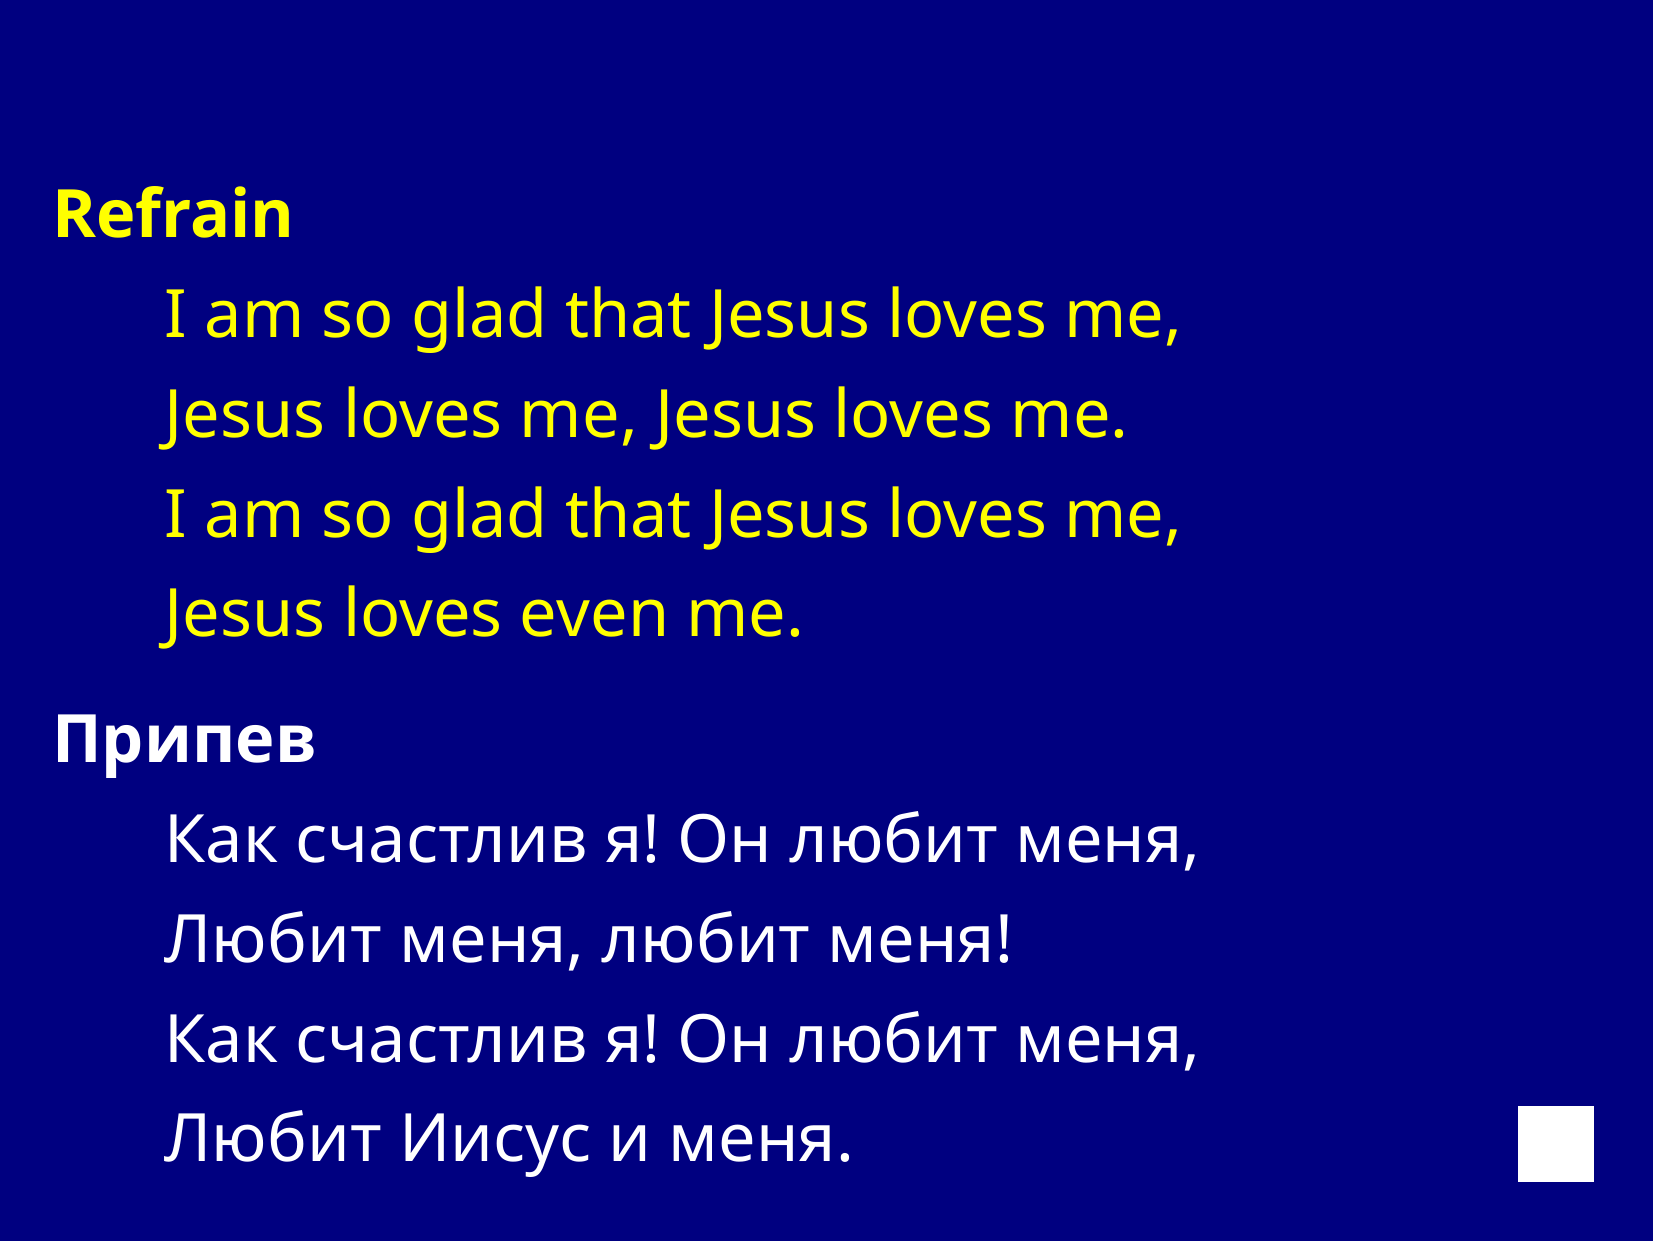

Refrain
	I am so glad that Jesus loves me,
	Jesus loves me, Jesus loves me.
	I am so glad that Jesus loves me,
	Jesus loves even me.
Припев
	Как счастлив я! Он любит меня,
	Любит меня, любит меня!
	Как счастлив я! Он любит меня,
	Любит Иисус и меня.